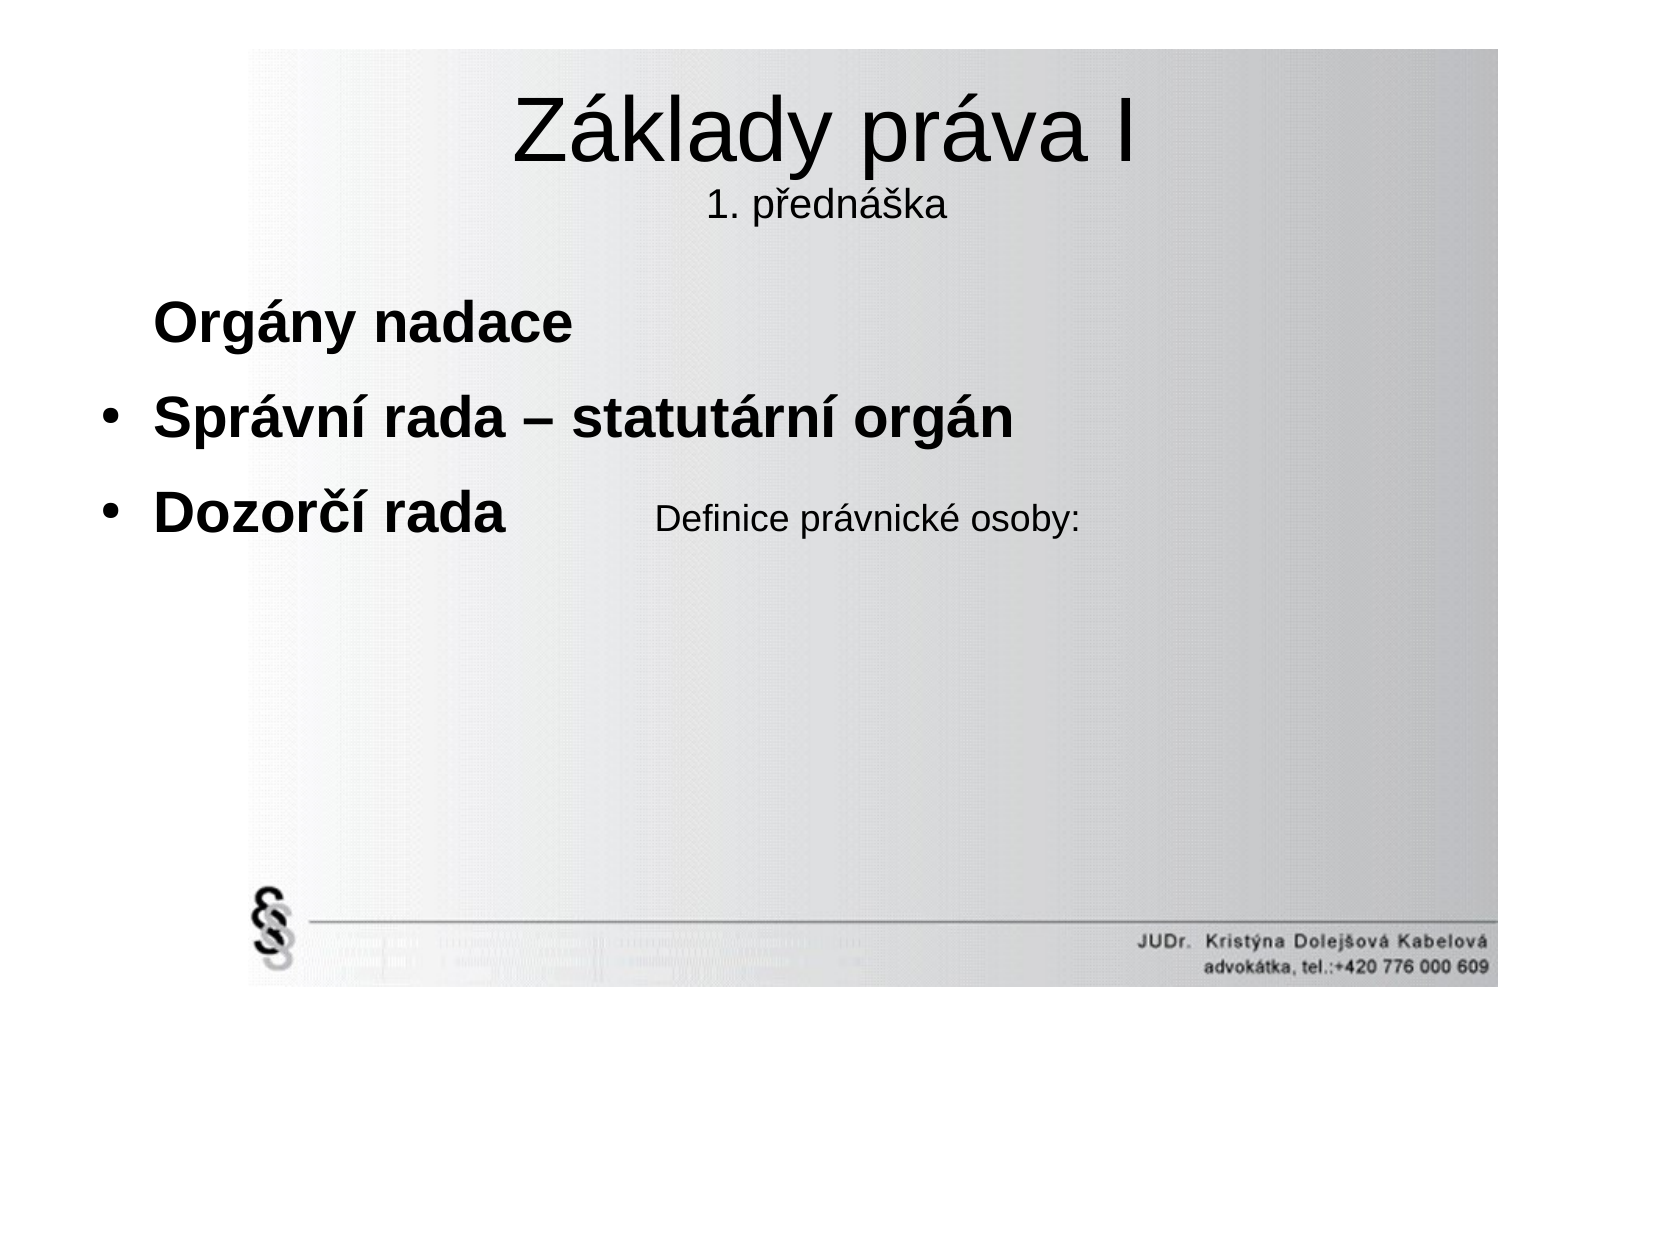

# Základy práva I 1. přednáška
Orgány nadace
Správní rada – statutární orgán
Dozorčí rada